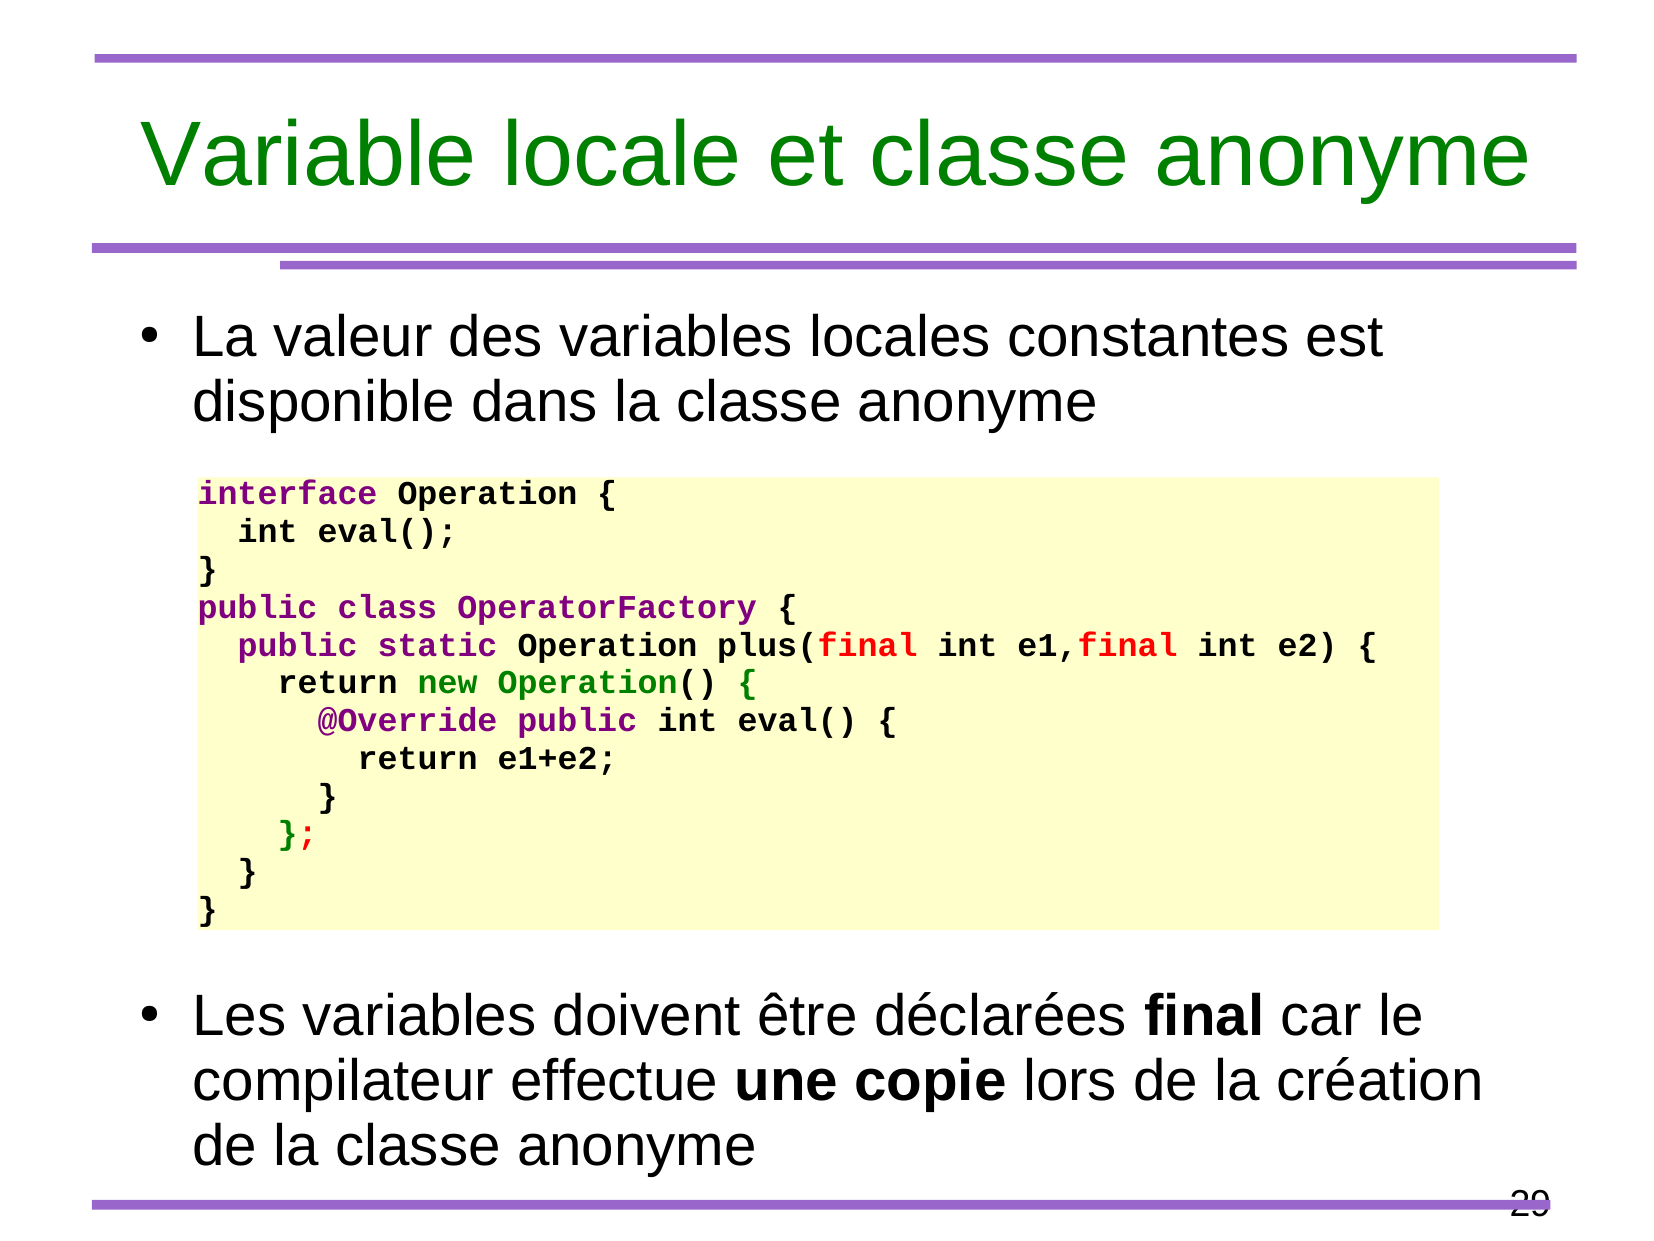

# Variable locale et classe anonyme
La valeur des variables locales constantes est disponible dans la classe anonyme
Les variables doivent être déclarées final car le compilateur effectue une copie lors de la création de la classe anonyme
interface Operation {
 int eval();
}
public class OperatorFactory {
 public static Operation plus(final int e1,final int e2) {
 return new Operation() {
 @Override public int eval() {
 return e1+e2;
 }
 };
 }
}